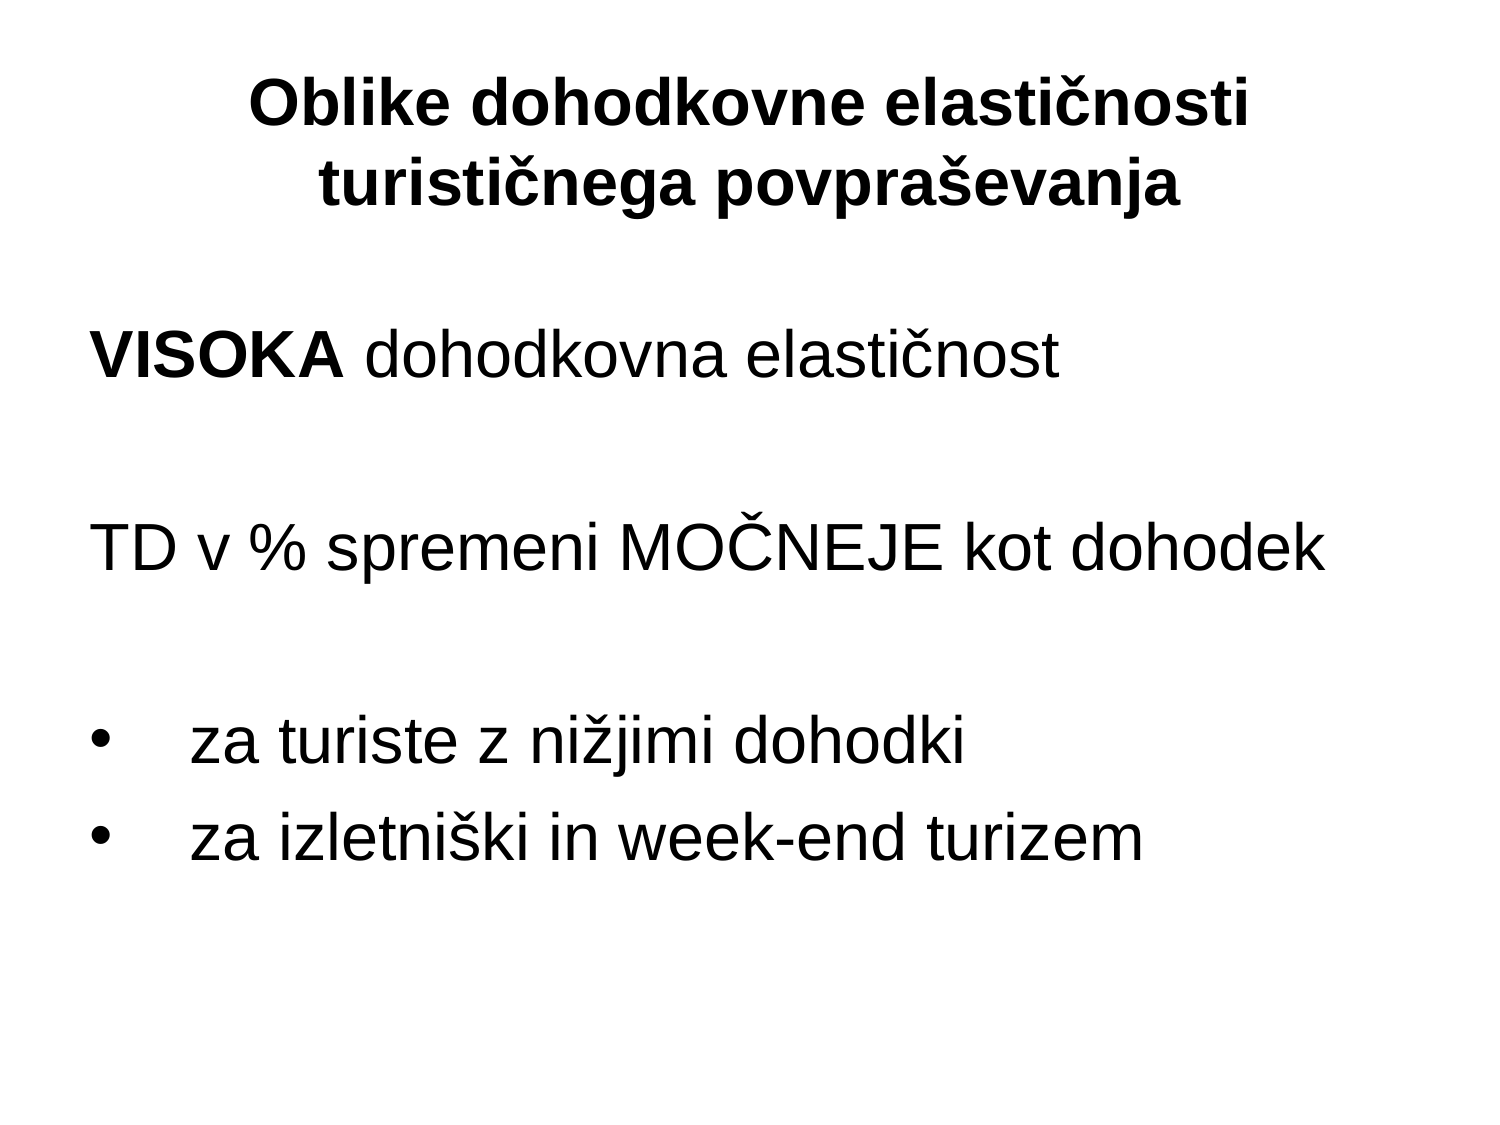

# Oblike dohodkovne elastičnosti turističnega povpraševanja
VISOKA dohodkovna elastičnost
TD v % spremeni MOČNEJE kot dohodek
za turiste z nižjimi dohodki
za izletniški in week-end turizem